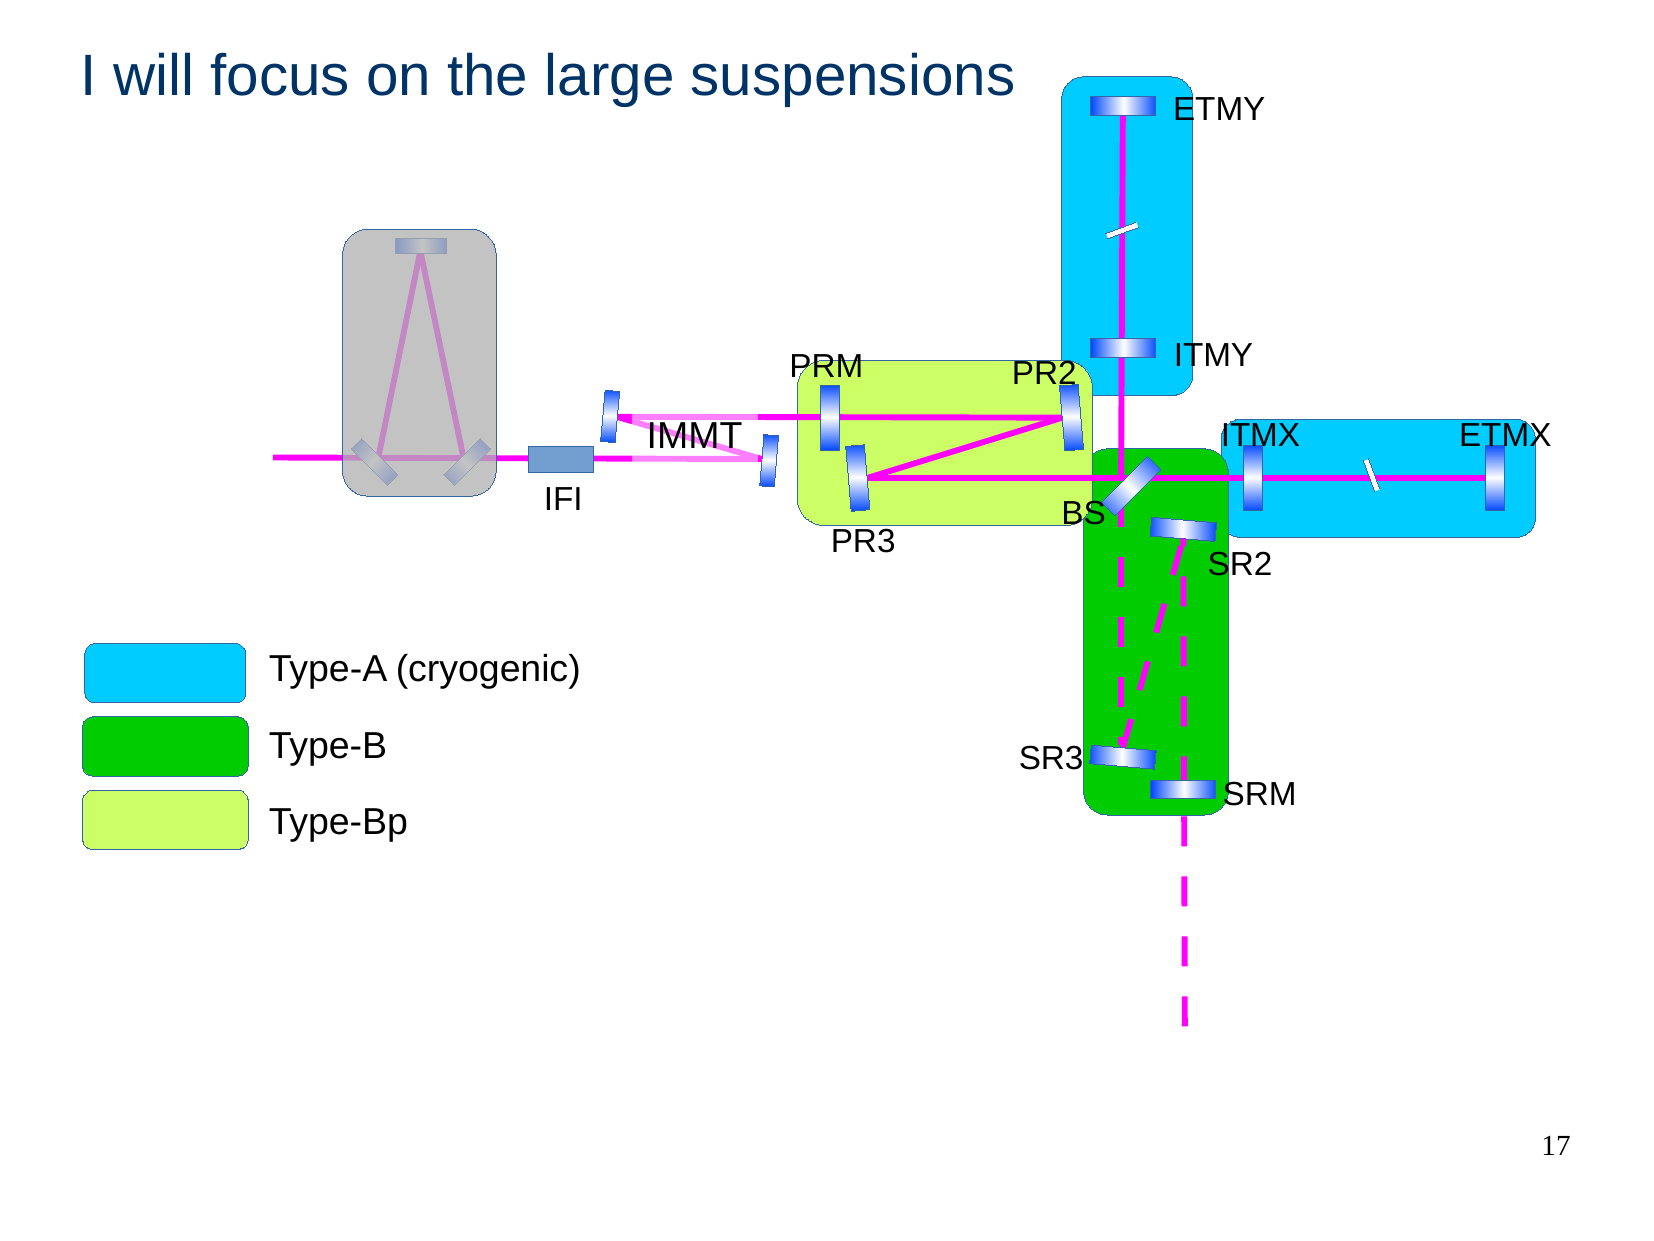

I will focus on the large suspensions
ETMY
ITMY
PRM
PR2
IMMT
ITMX
ETMX
IFI
BS
PR3
SR2
Type-A (cryogenic)
Type-B
SR3
SRM
Type-Bp
17